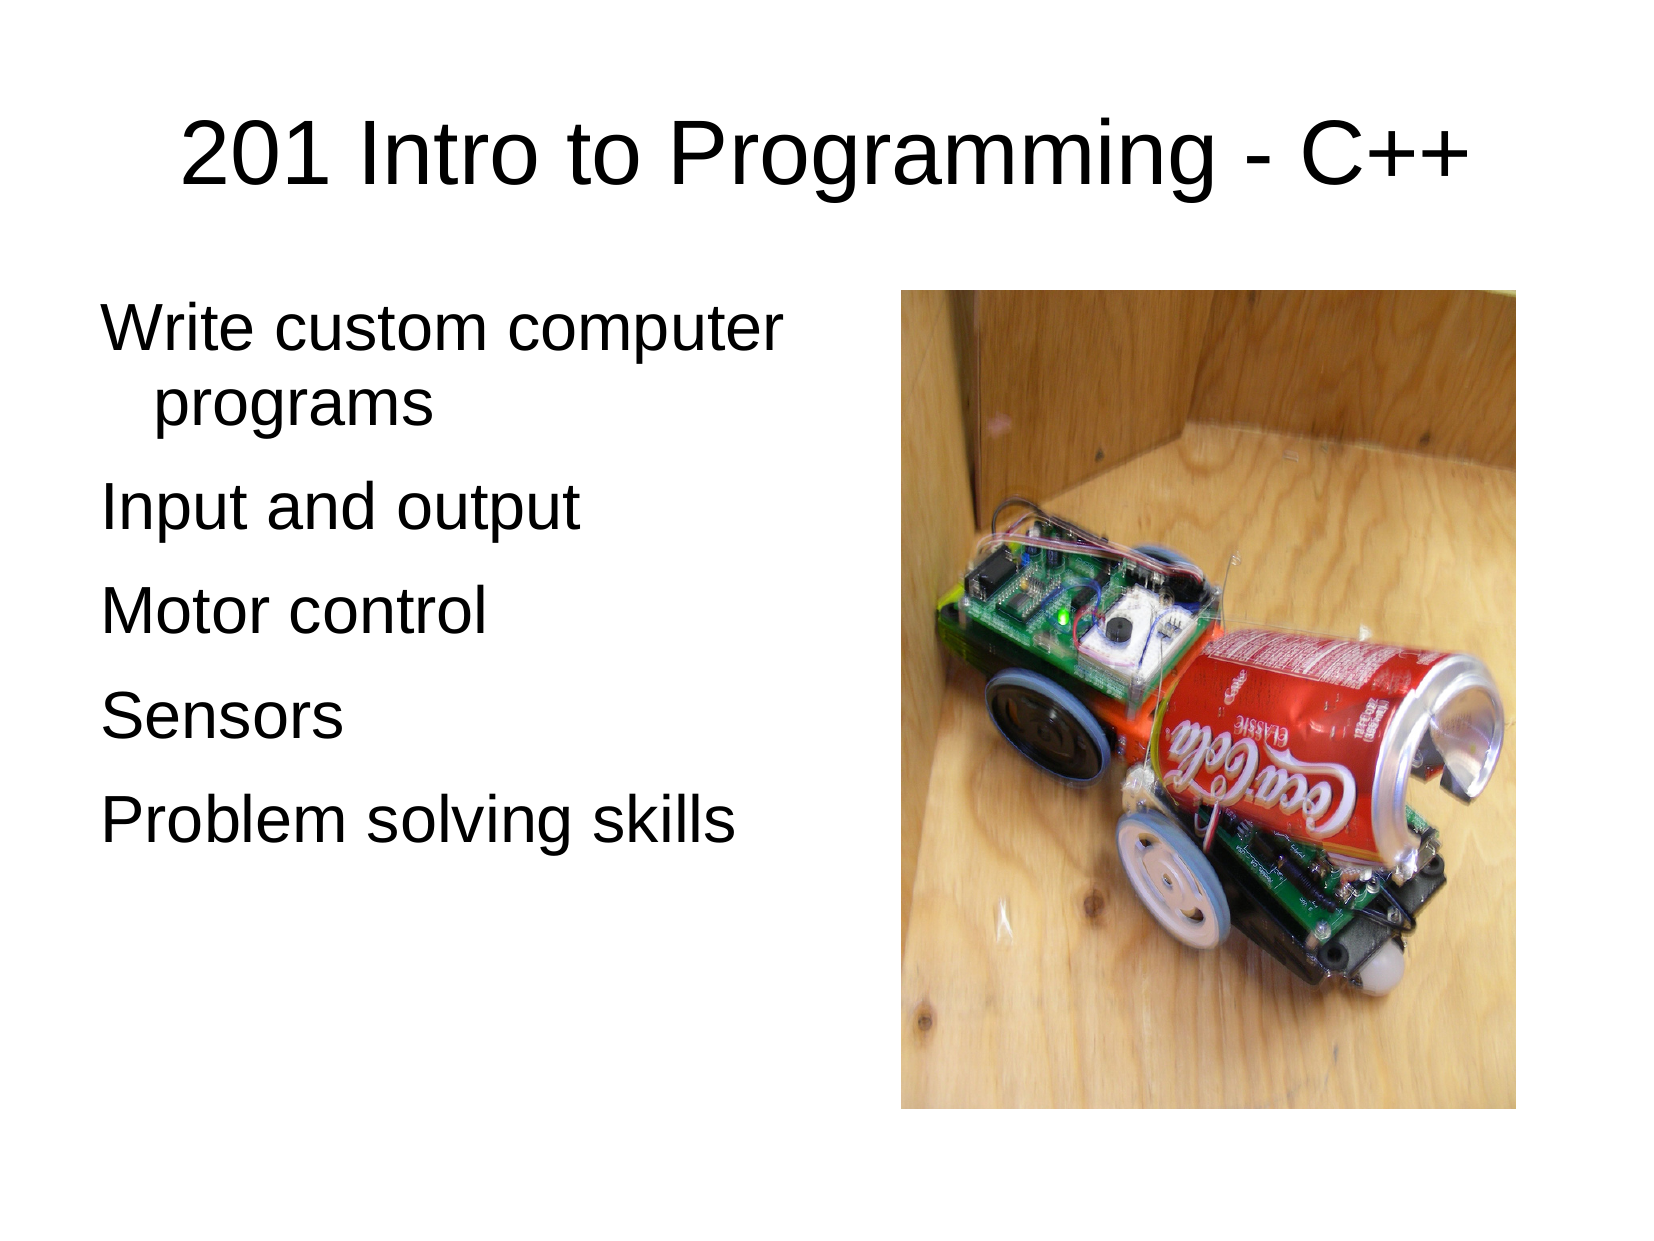

# 201 Intro to Programming - C++
Write custom computer programs
Input and output
Motor control
Sensors
Problem solving skills